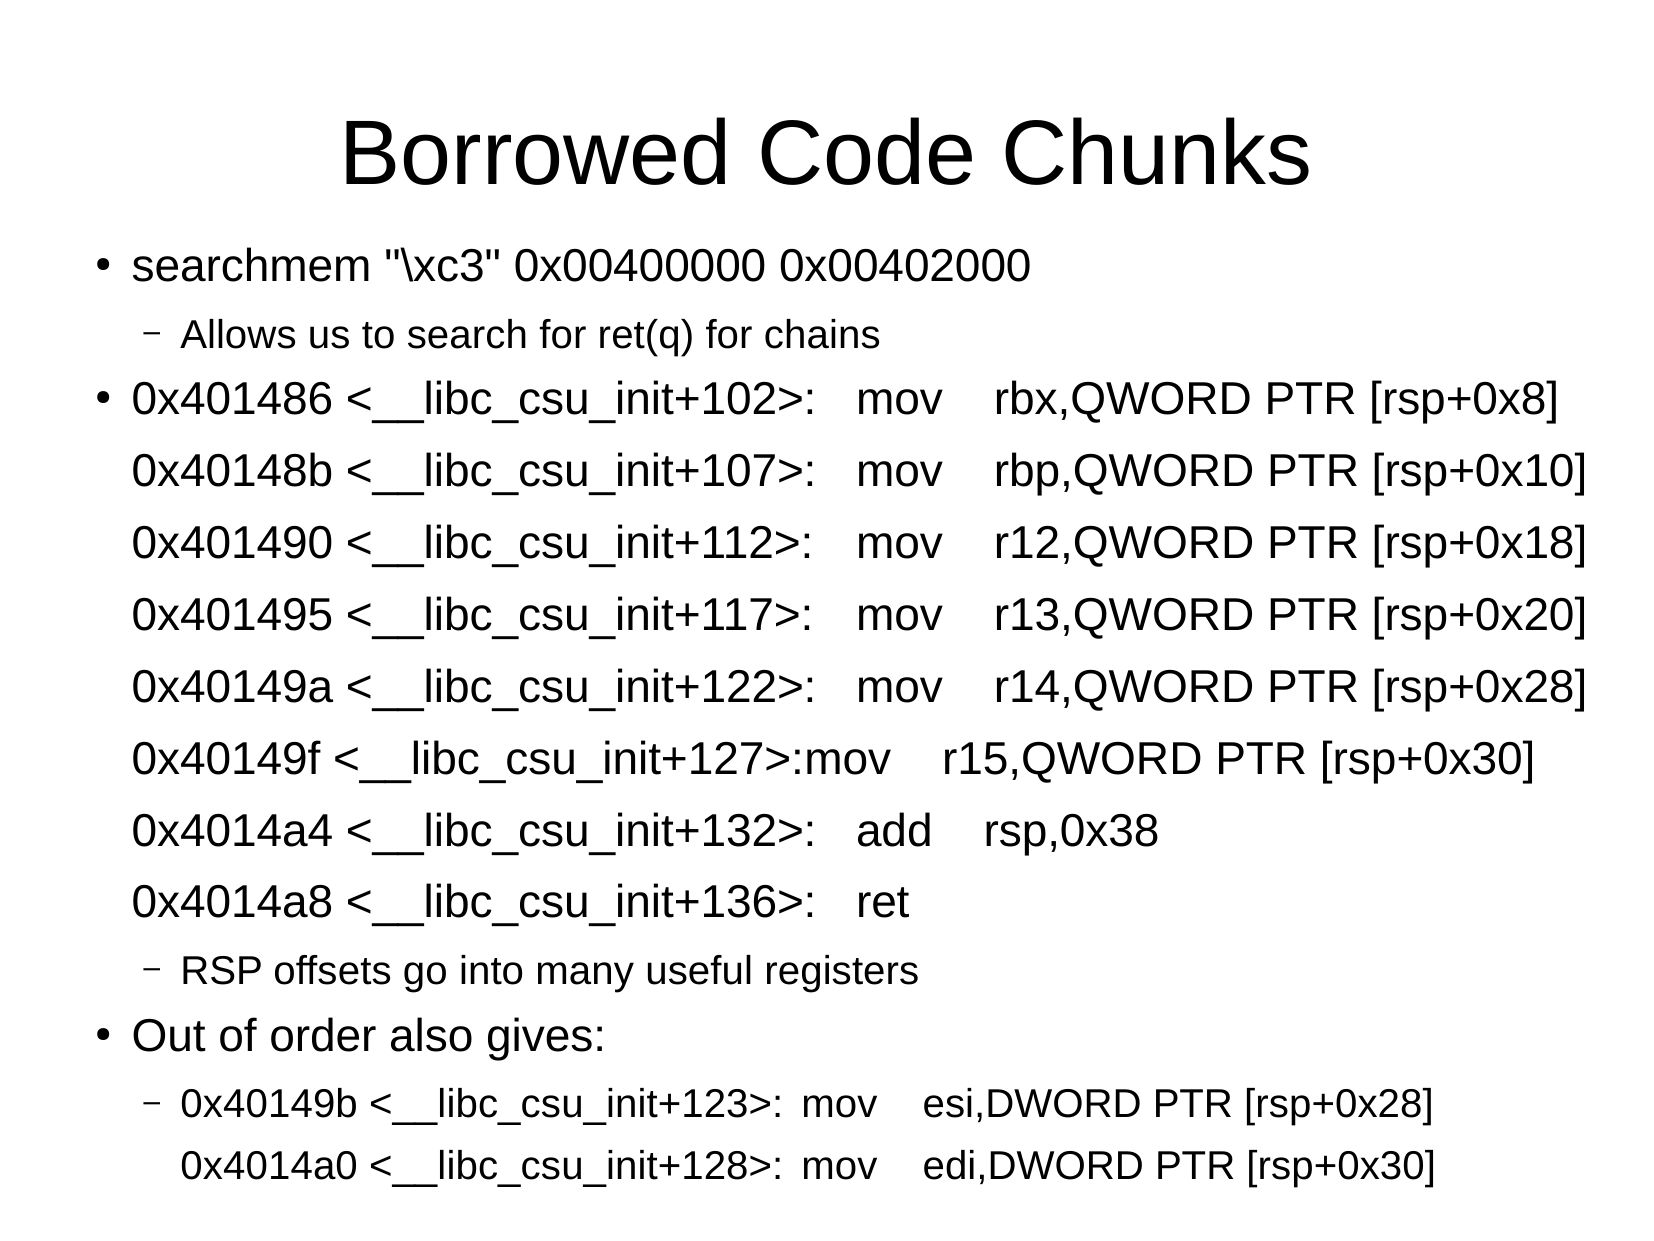

# Borrowed Code Chunks
searchmem "\xc3" 0x00400000 0x00402000
Allows us to search for ret(q) for chains
0x401486 <__libc_csu_init+102>:	mov rbx,QWORD PTR [rsp+0x8]
0x40148b <__libc_csu_init+107>:	mov rbp,QWORD PTR [rsp+0x10]
0x401490 <__libc_csu_init+112>:	mov r12,QWORD PTR [rsp+0x18]
0x401495 <__libc_csu_init+117>:	mov r13,QWORD PTR [rsp+0x20]
0x40149a <__libc_csu_init+122>:	mov r14,QWORD PTR [rsp+0x28]
0x40149f <__libc_csu_init+127>:	mov r15,QWORD PTR [rsp+0x30]
0x4014a4 <__libc_csu_init+132>:	add rsp,0x38
0x4014a8 <__libc_csu_init+136>:	ret
RSP offsets go into many useful registers
Out of order also gives:
0x40149b <__libc_csu_init+123>:	mov esi,DWORD PTR [rsp+0x28]
0x4014a0 <__libc_csu_init+128>:	mov edi,DWORD PTR [rsp+0x30]